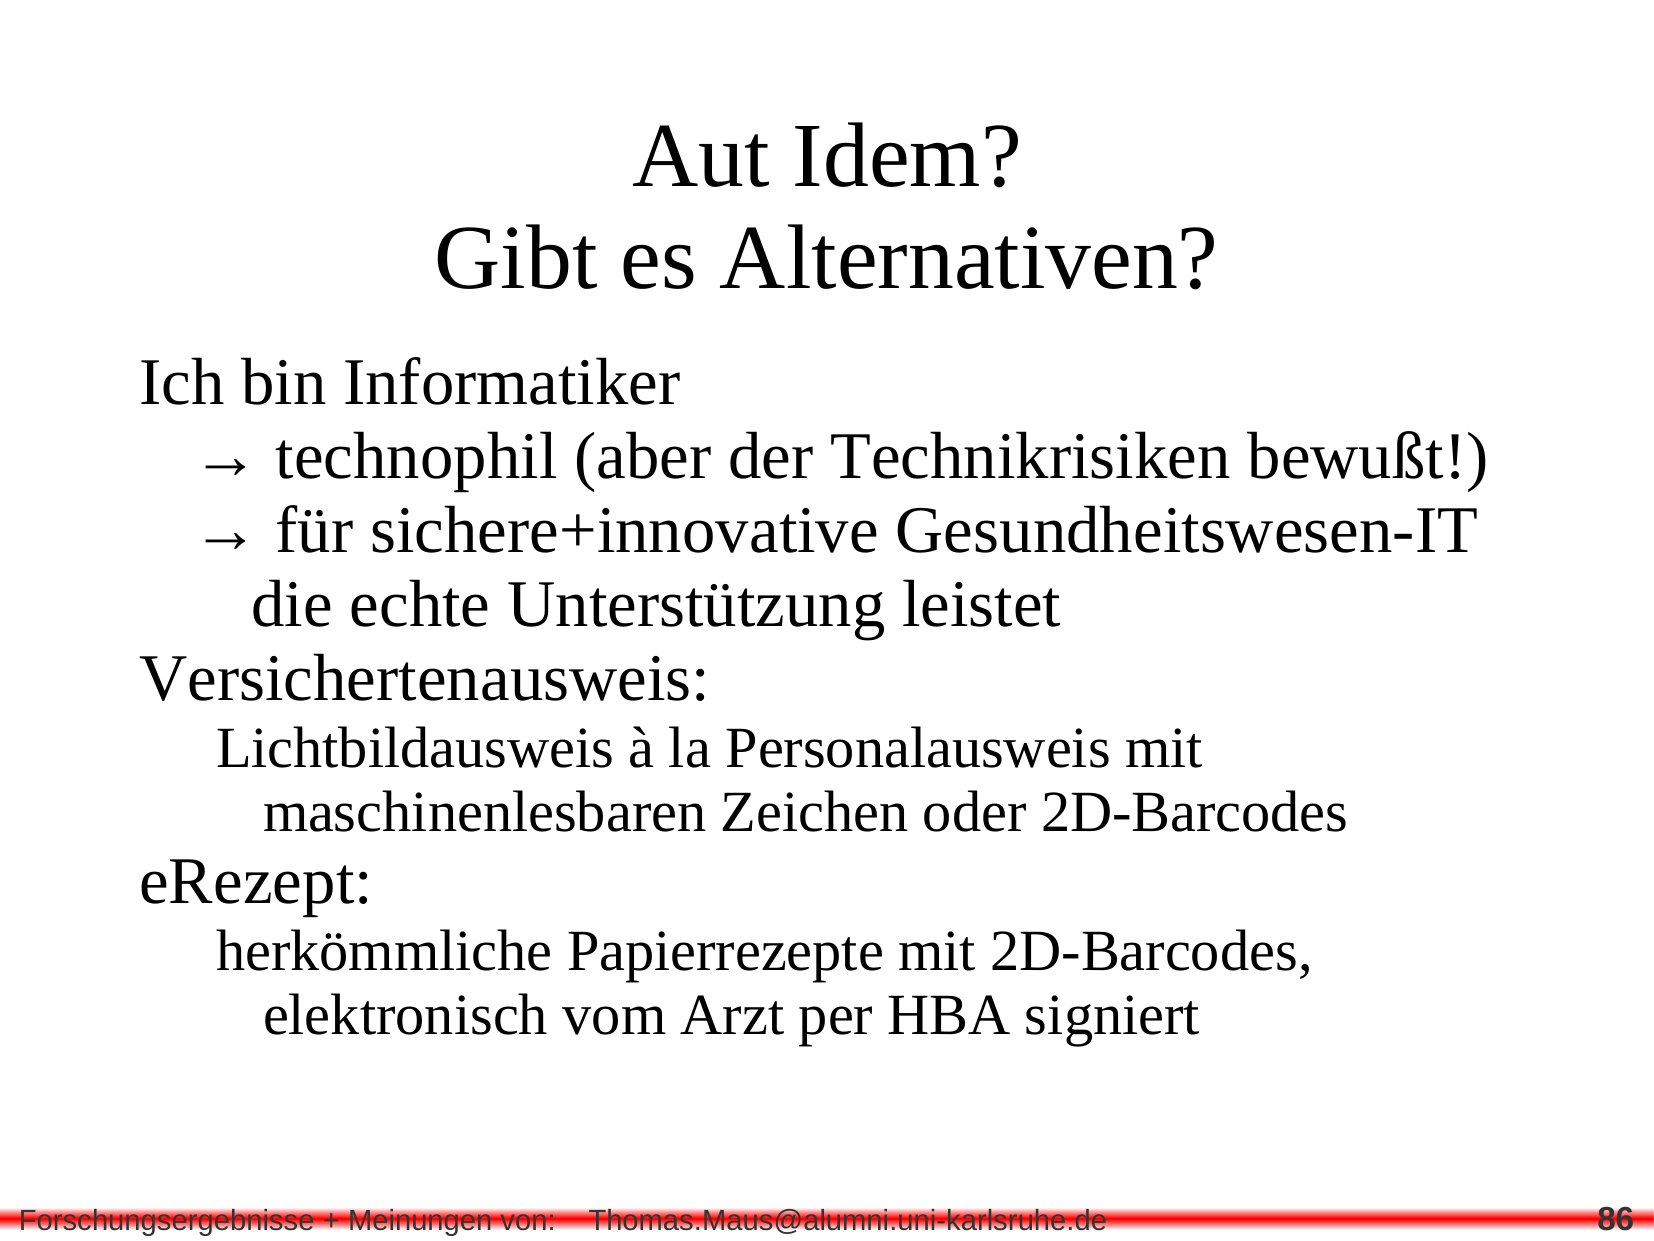

# Aut Idem? Gibt es Alternativen?
Ich bin Informatiker
→ technophil (aber der Technikrisiken bewußt!)
→ für sichere+innovative Gesundheitswesen-IT
	die echte Unterstützung leistet
Versichertenausweis:
Lichtbildausweis à la Personalausweis mit maschinenlesbaren Zeichen oder 2D-Barcodes
eRezept:
herkömmliche Papierrezepte mit 2D-Barcodes, elektronisch vom Arzt per HBA signiert